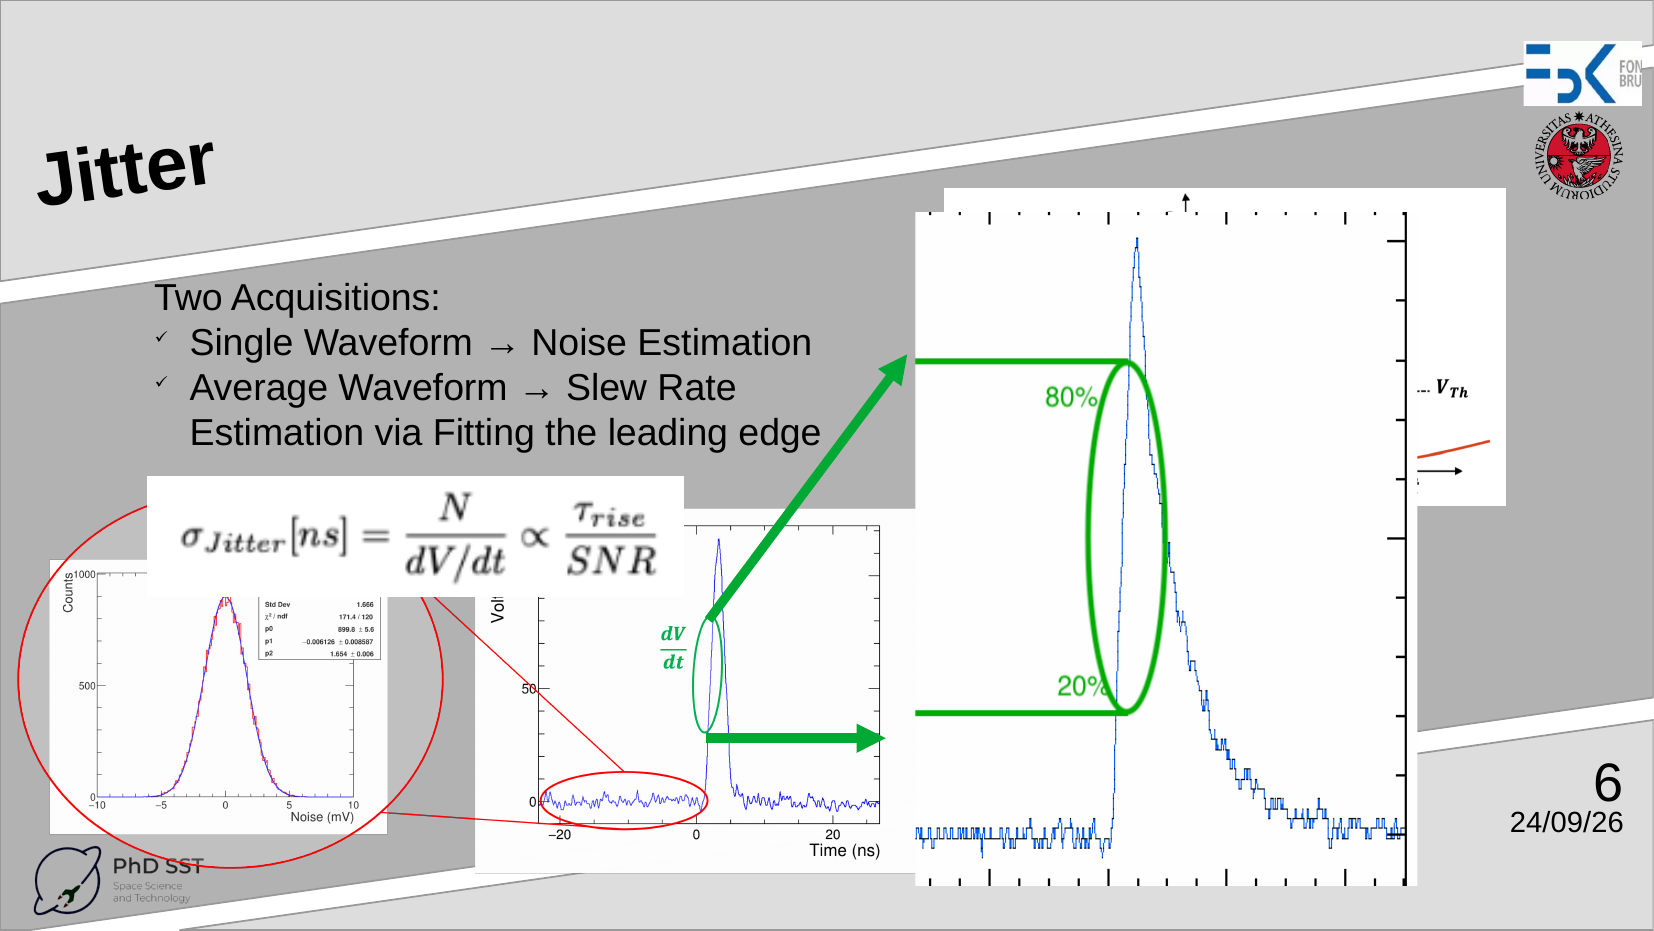

# Jitter
Two Acquisitions:
Single Waveform → Noise Estimation
Average Waveform → Slew Rate Estimation via Fitting the leading edge
6